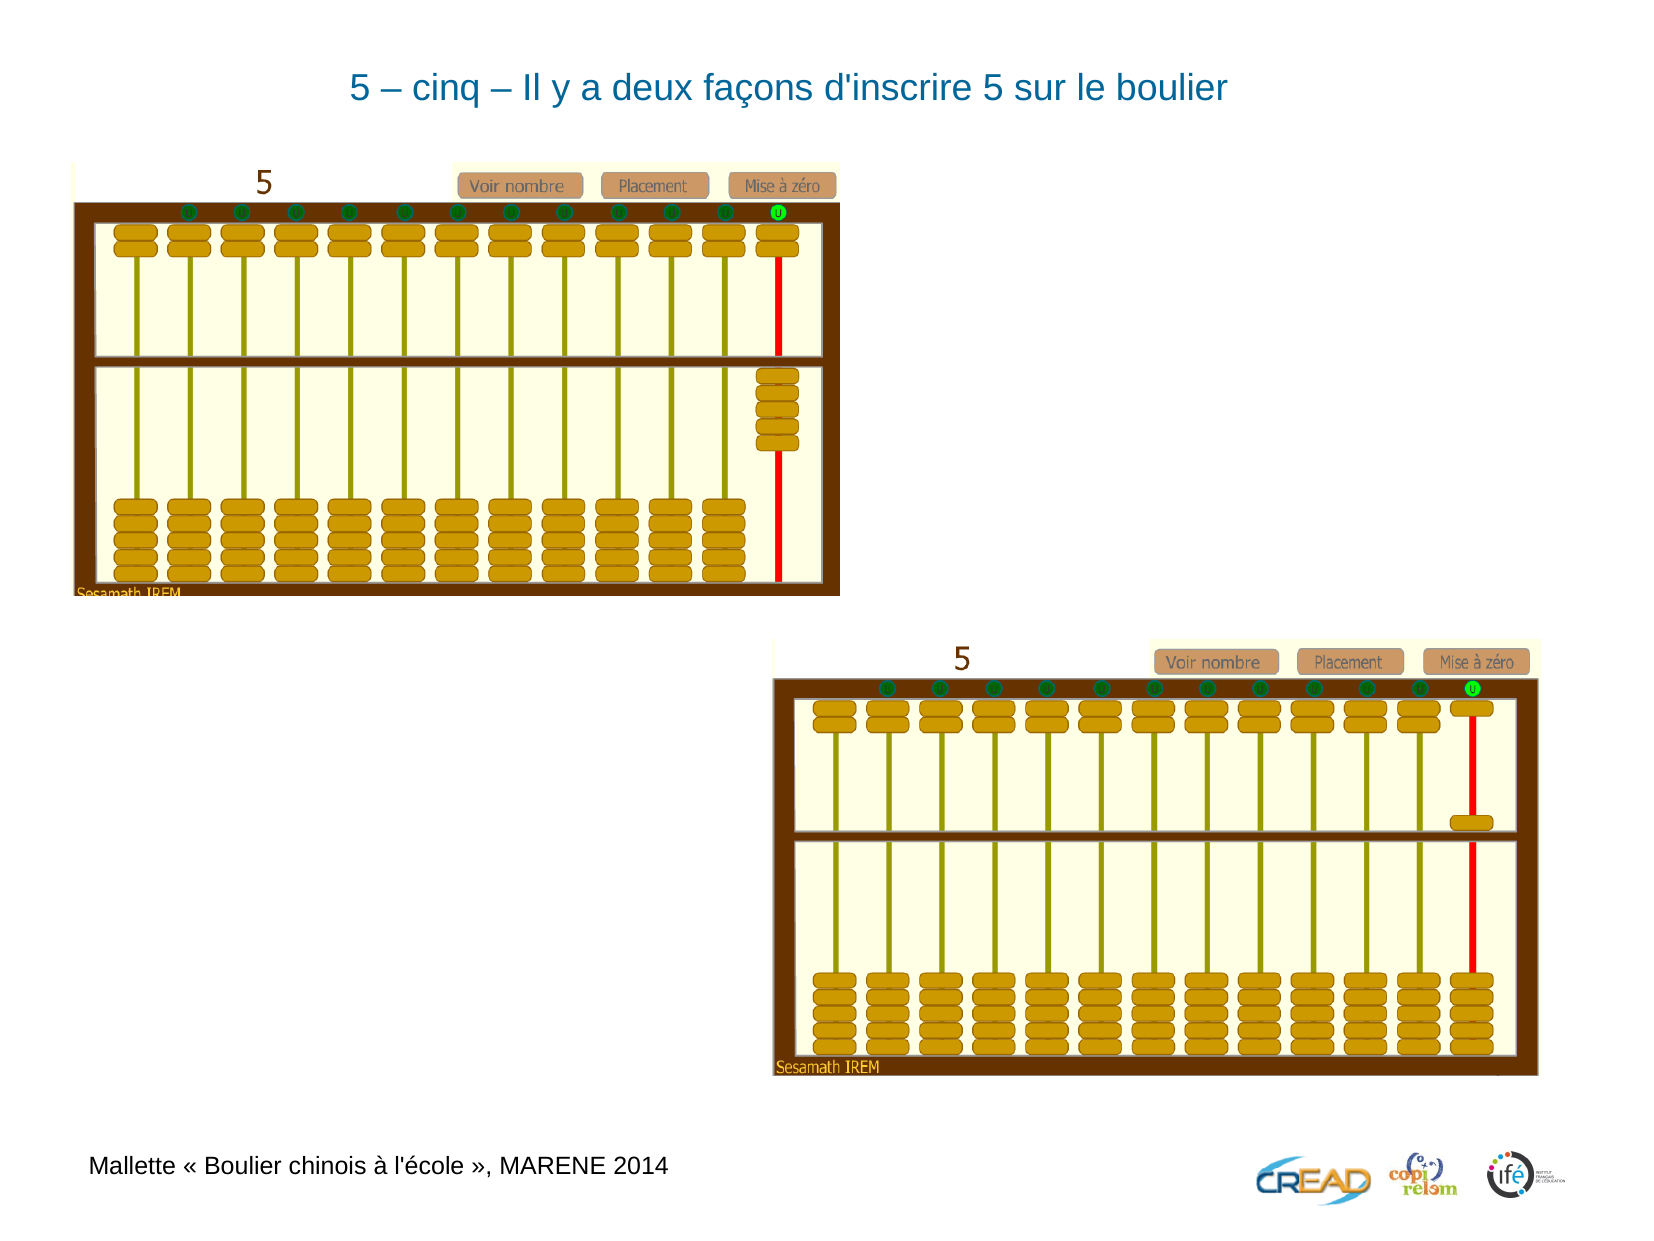

5 – cinq – Il y a deux façons d'inscrire 5 sur le boulier